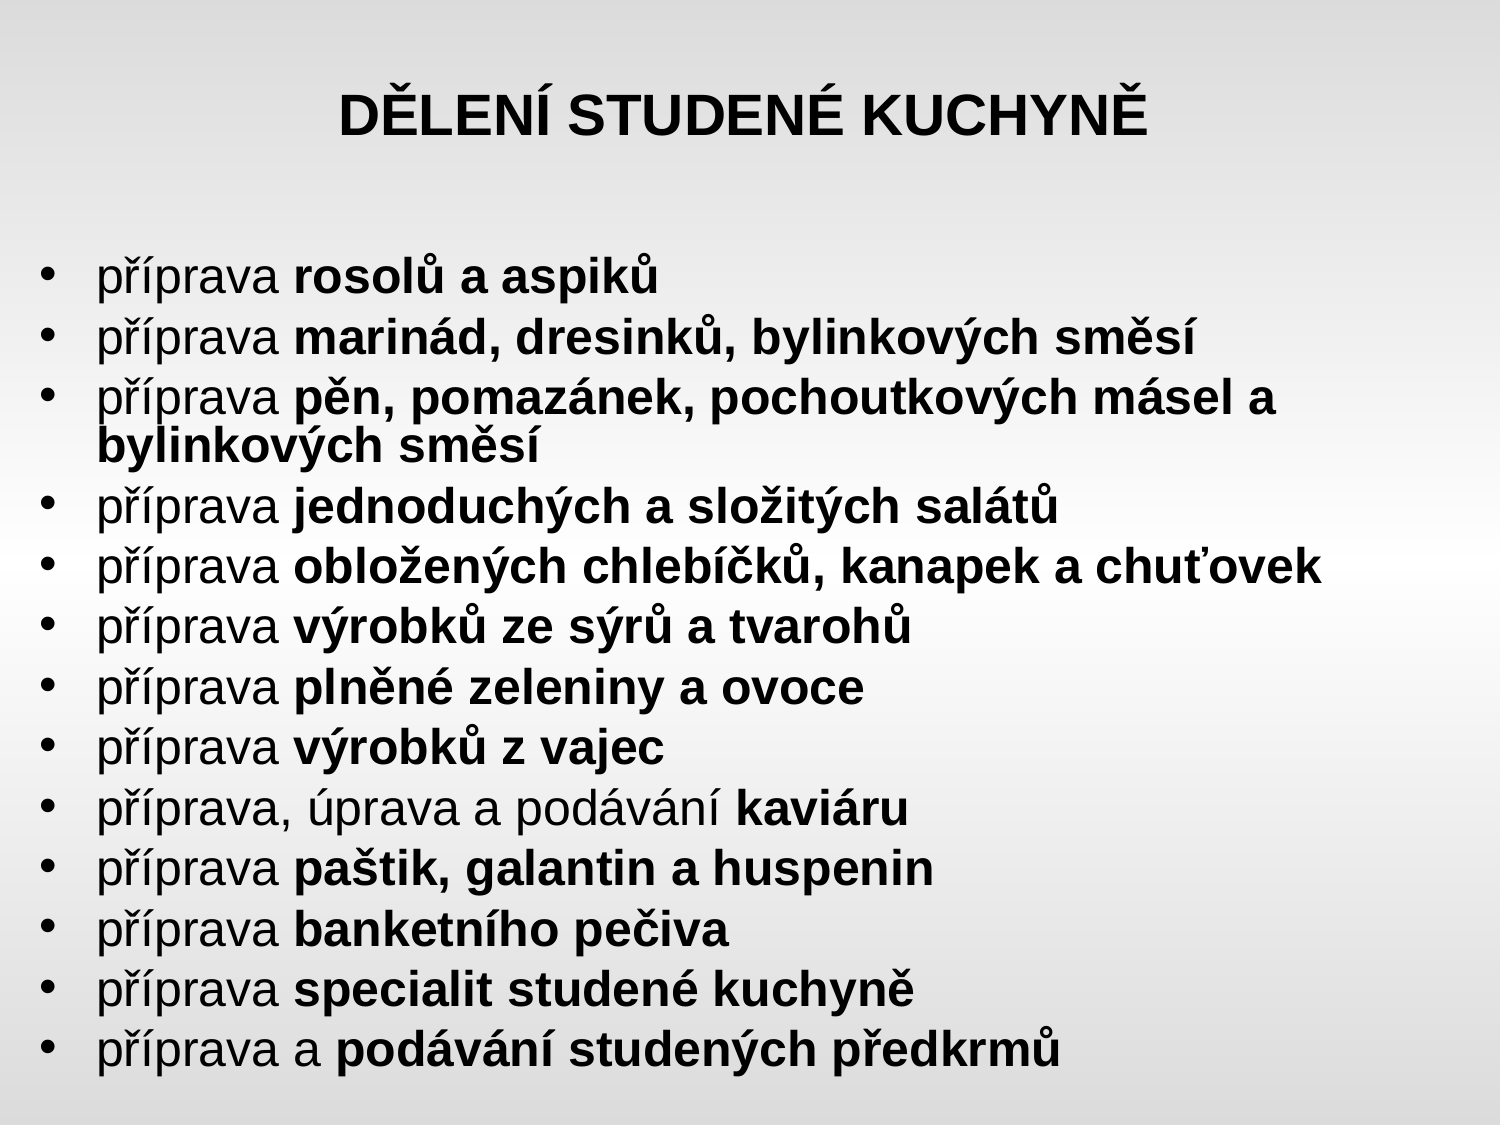

# DĚLENÍ STUDENÉ KUCHYNĚ
příprava rosolů a aspiků
příprava marinád, dresinků, bylinkových směsí
příprava pěn, pomazánek, pochoutkových másel a bylinkových směsí
příprava jednoduchých a složitých salátů
příprava obložených chlebíčků, kanapek a chuťovek
příprava výrobků ze sýrů a tvarohů
příprava plněné zeleniny a ovoce
příprava výrobků z vajec
příprava, úprava a podávání kaviáru
příprava paštik, galantin a huspenin
příprava banketního pečiva
příprava specialit studené kuchyně
příprava a podávání studených předkrmů